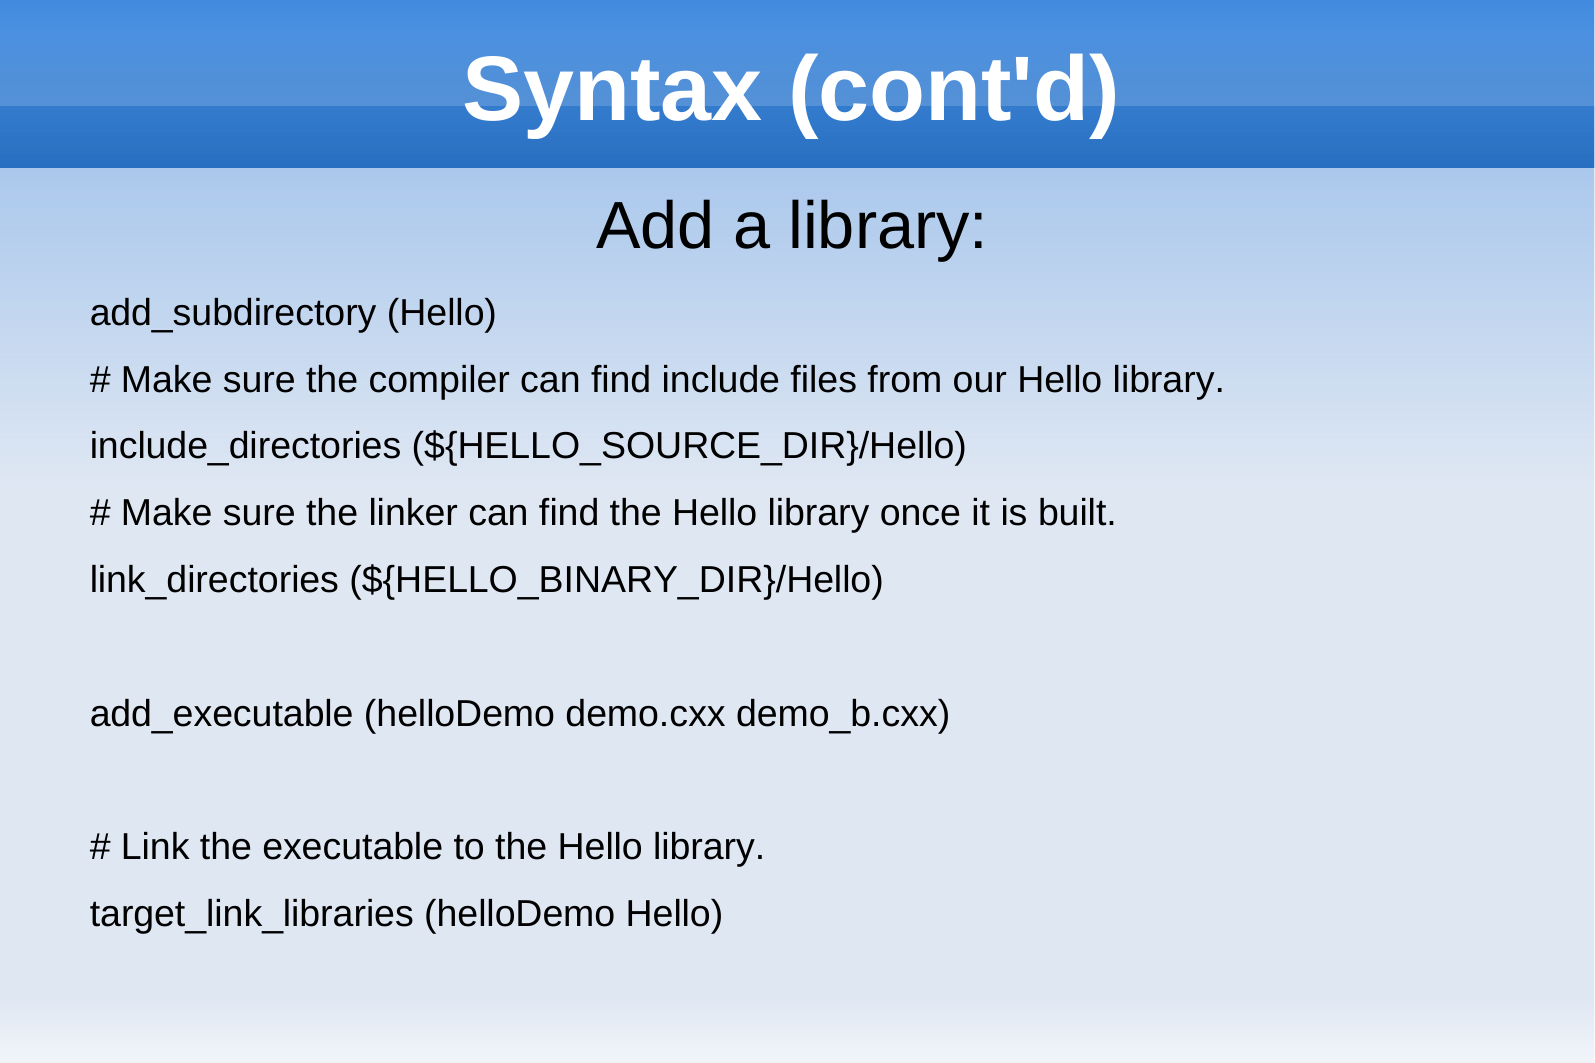

# Syntax (cont'd)
Add a library:
add_subdirectory (Hello)
# Make sure the compiler can find include files from our Hello library.
include_directories (${HELLO_SOURCE_DIR}/Hello)
# Make sure the linker can find the Hello library once it is built.
link_directories (${HELLO_BINARY_DIR}/Hello)
add_executable (helloDemo demo.cxx demo_b.cxx)
# Link the executable to the Hello library.
target_link_libraries (helloDemo Hello)